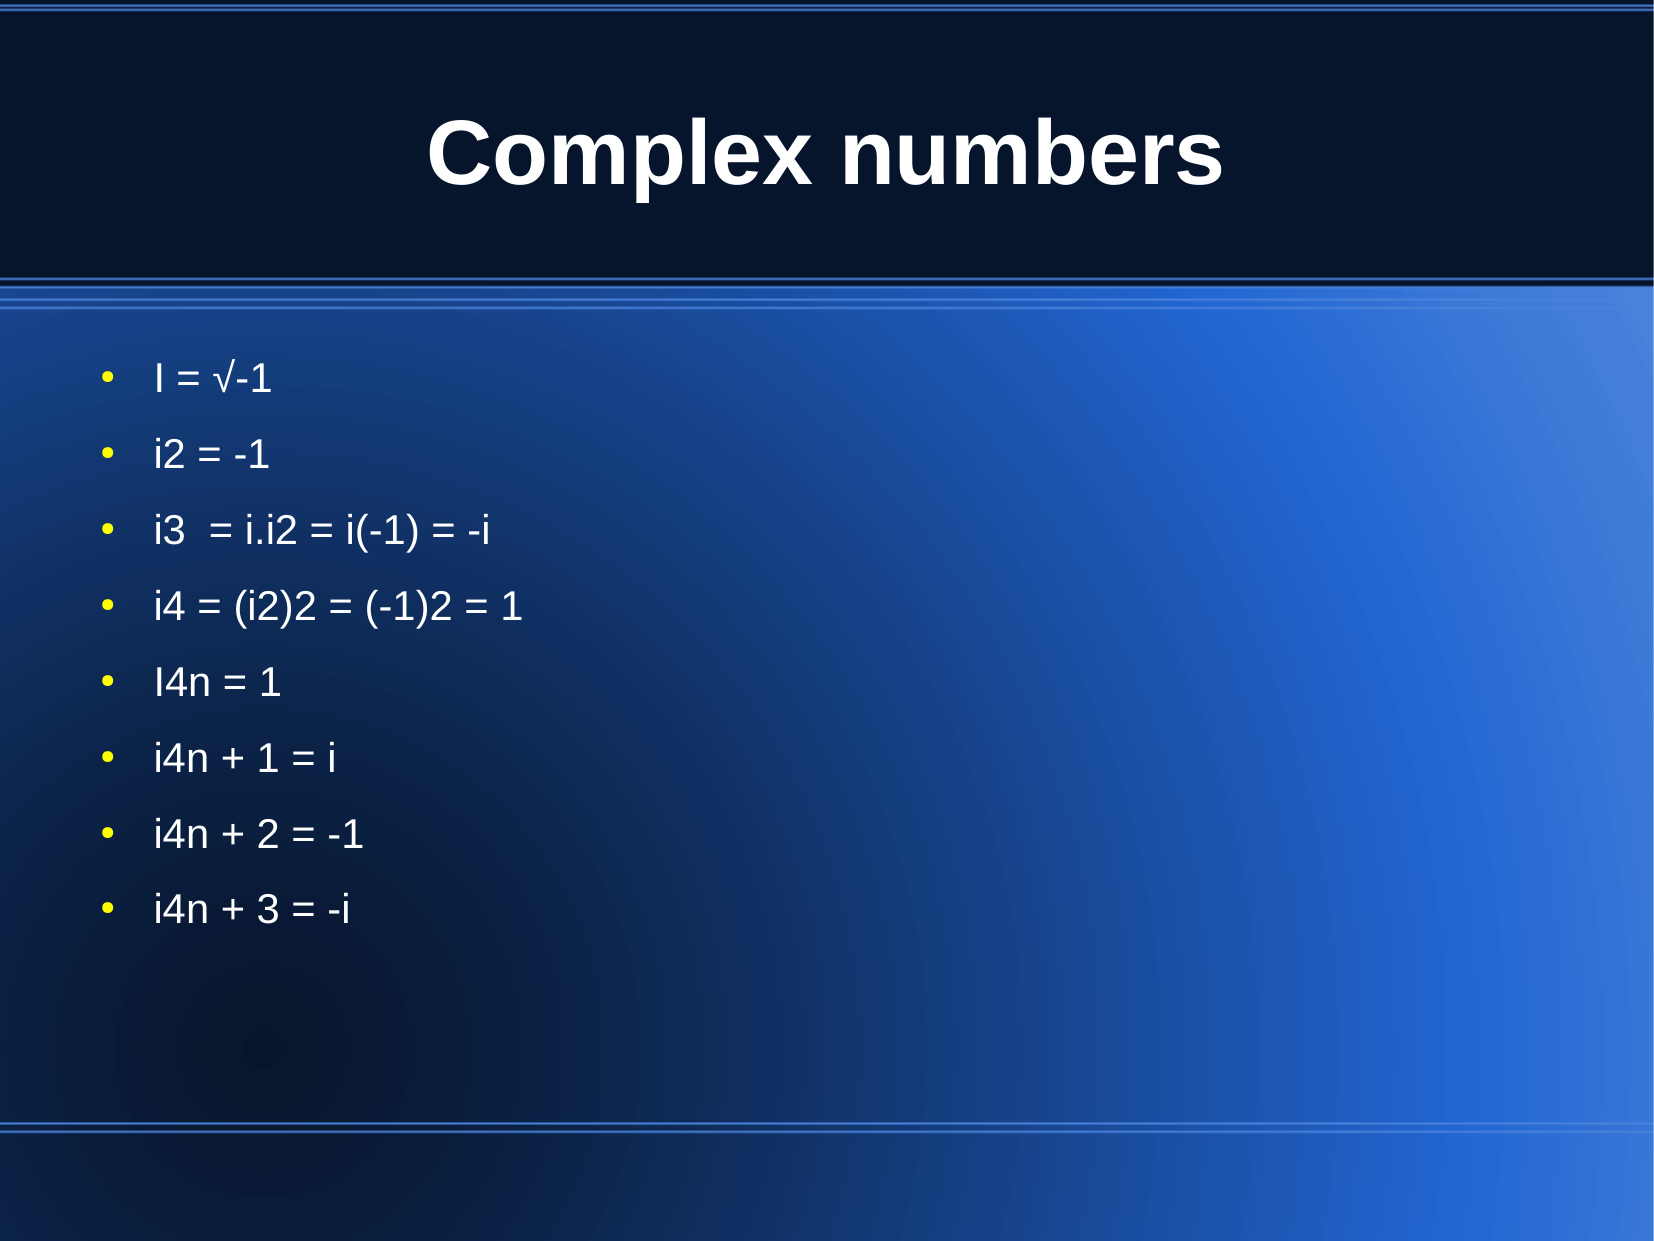

# Complex numbers
I = √-1
i2 = -1
i3 = i.i2 = i(-1) = -i
i4 = (i2)2 = (-1)2 = 1
I4n = 1
i4n + 1 = i
i4n + 2 = -1
i4n + 3 = -i